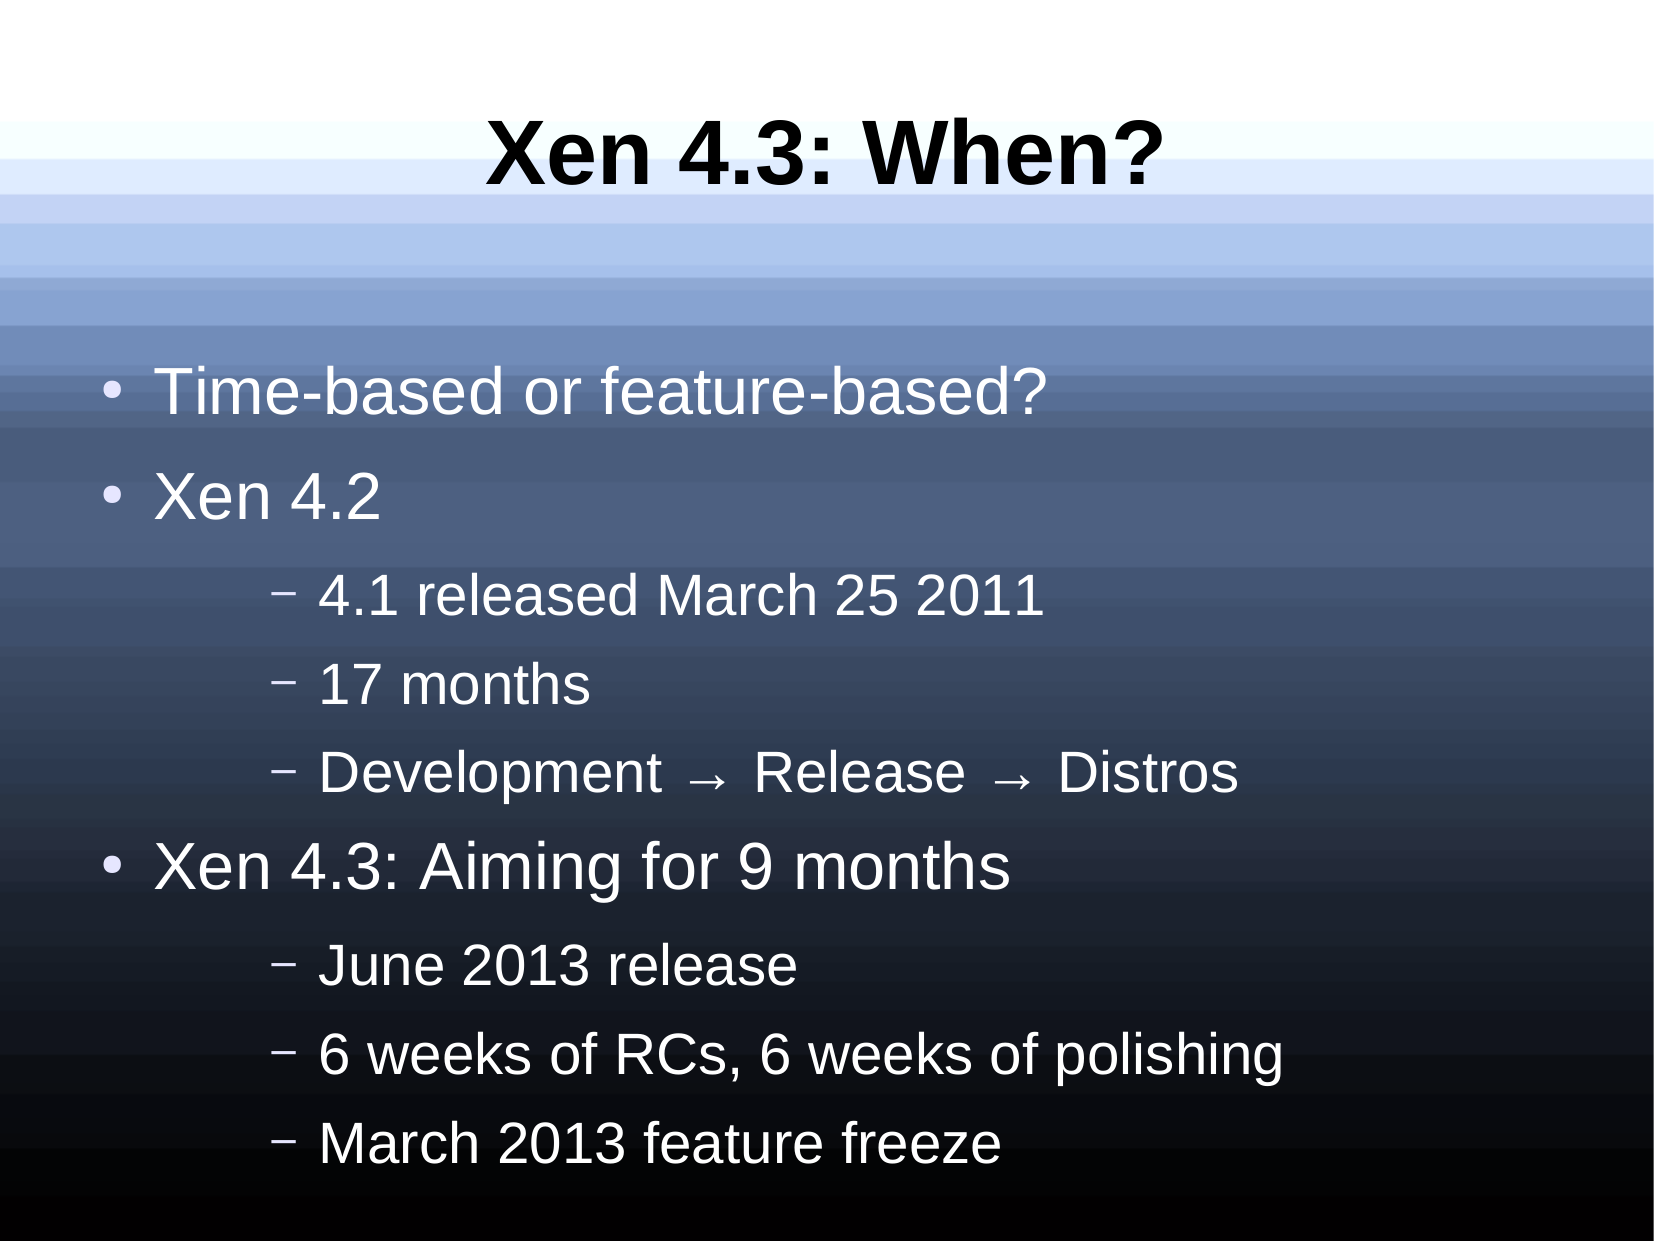

# Xen 4.3: When?
Time-based or feature-based?
Xen 4.2
4.1 released March 25 2011
17 months
Development → Release → Distros
Xen 4.3: Aiming for 9 months
June 2013 release
6 weeks of RCs, 6 weeks of polishing
March 2013 feature freeze